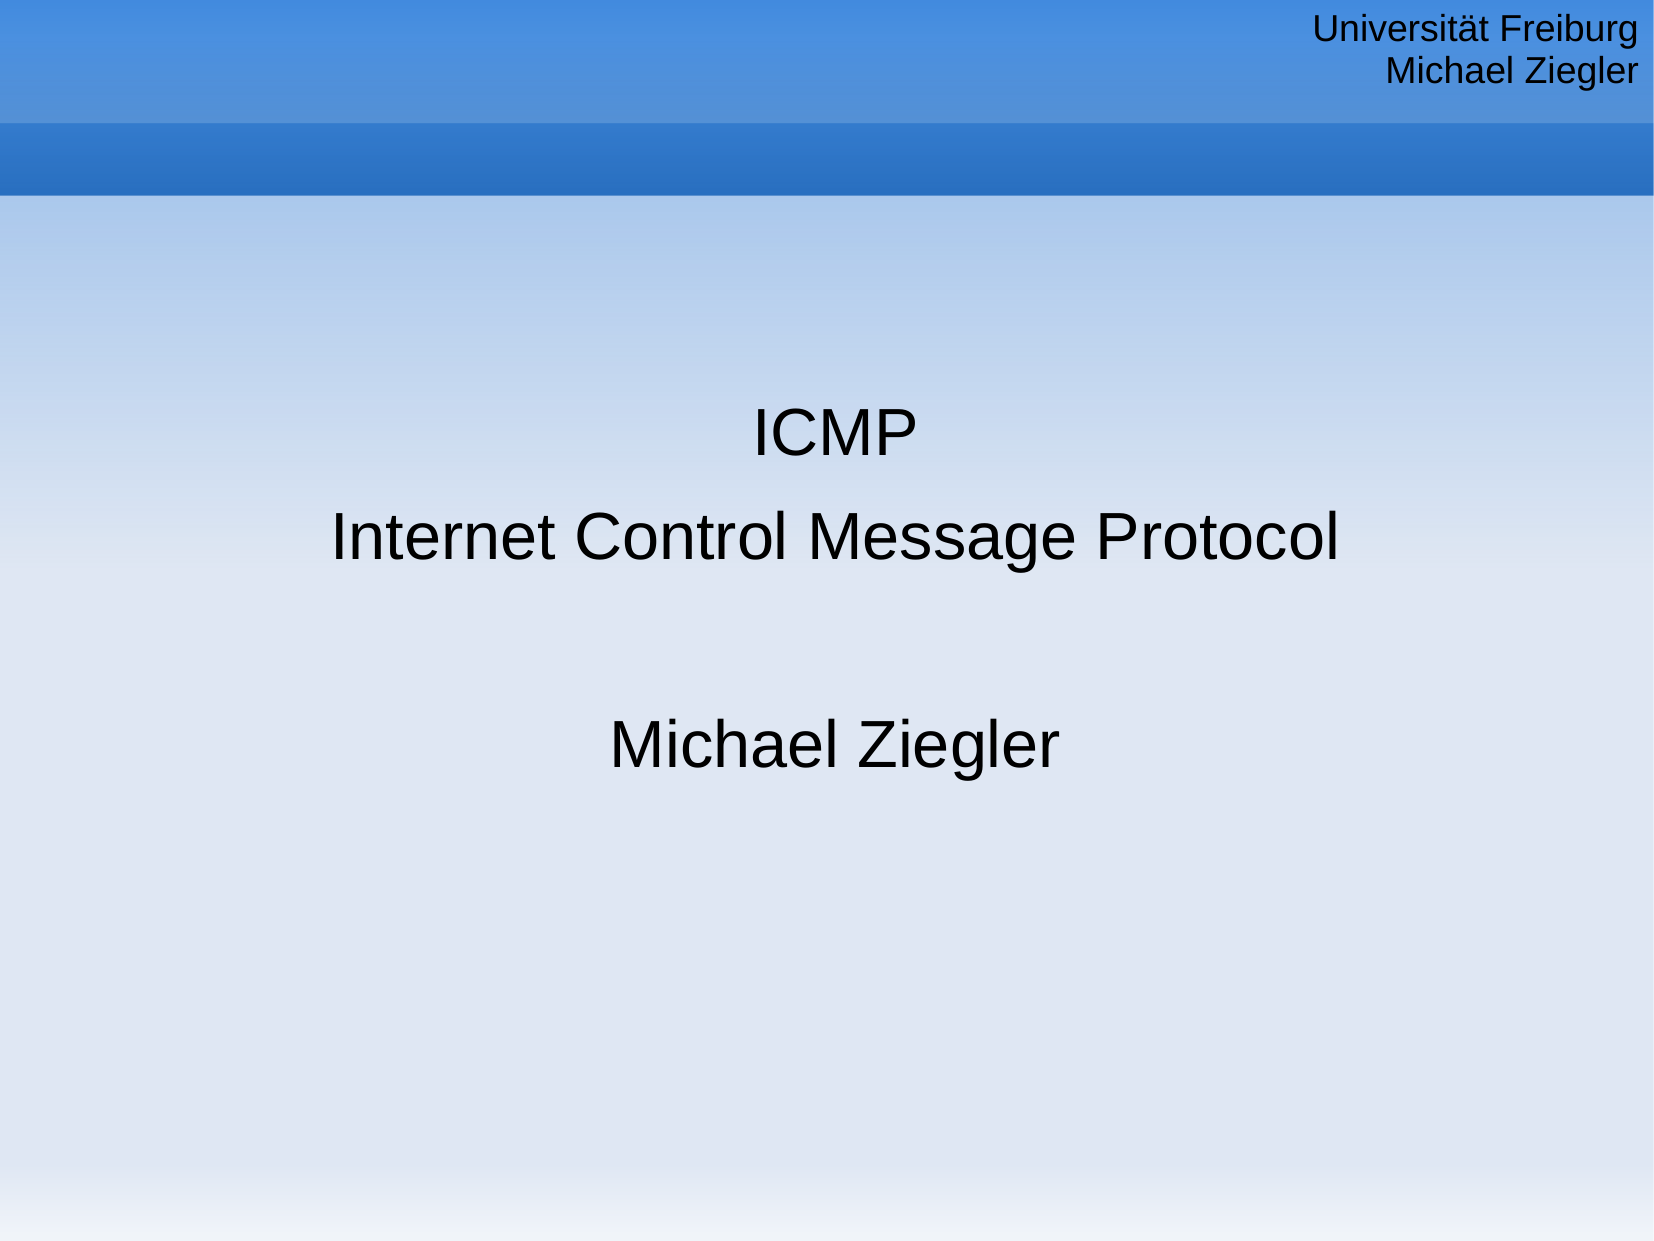

Universität Freiburg
Michael Ziegler
# ICMP
Internet Control Message Protocol
Michael Ziegler